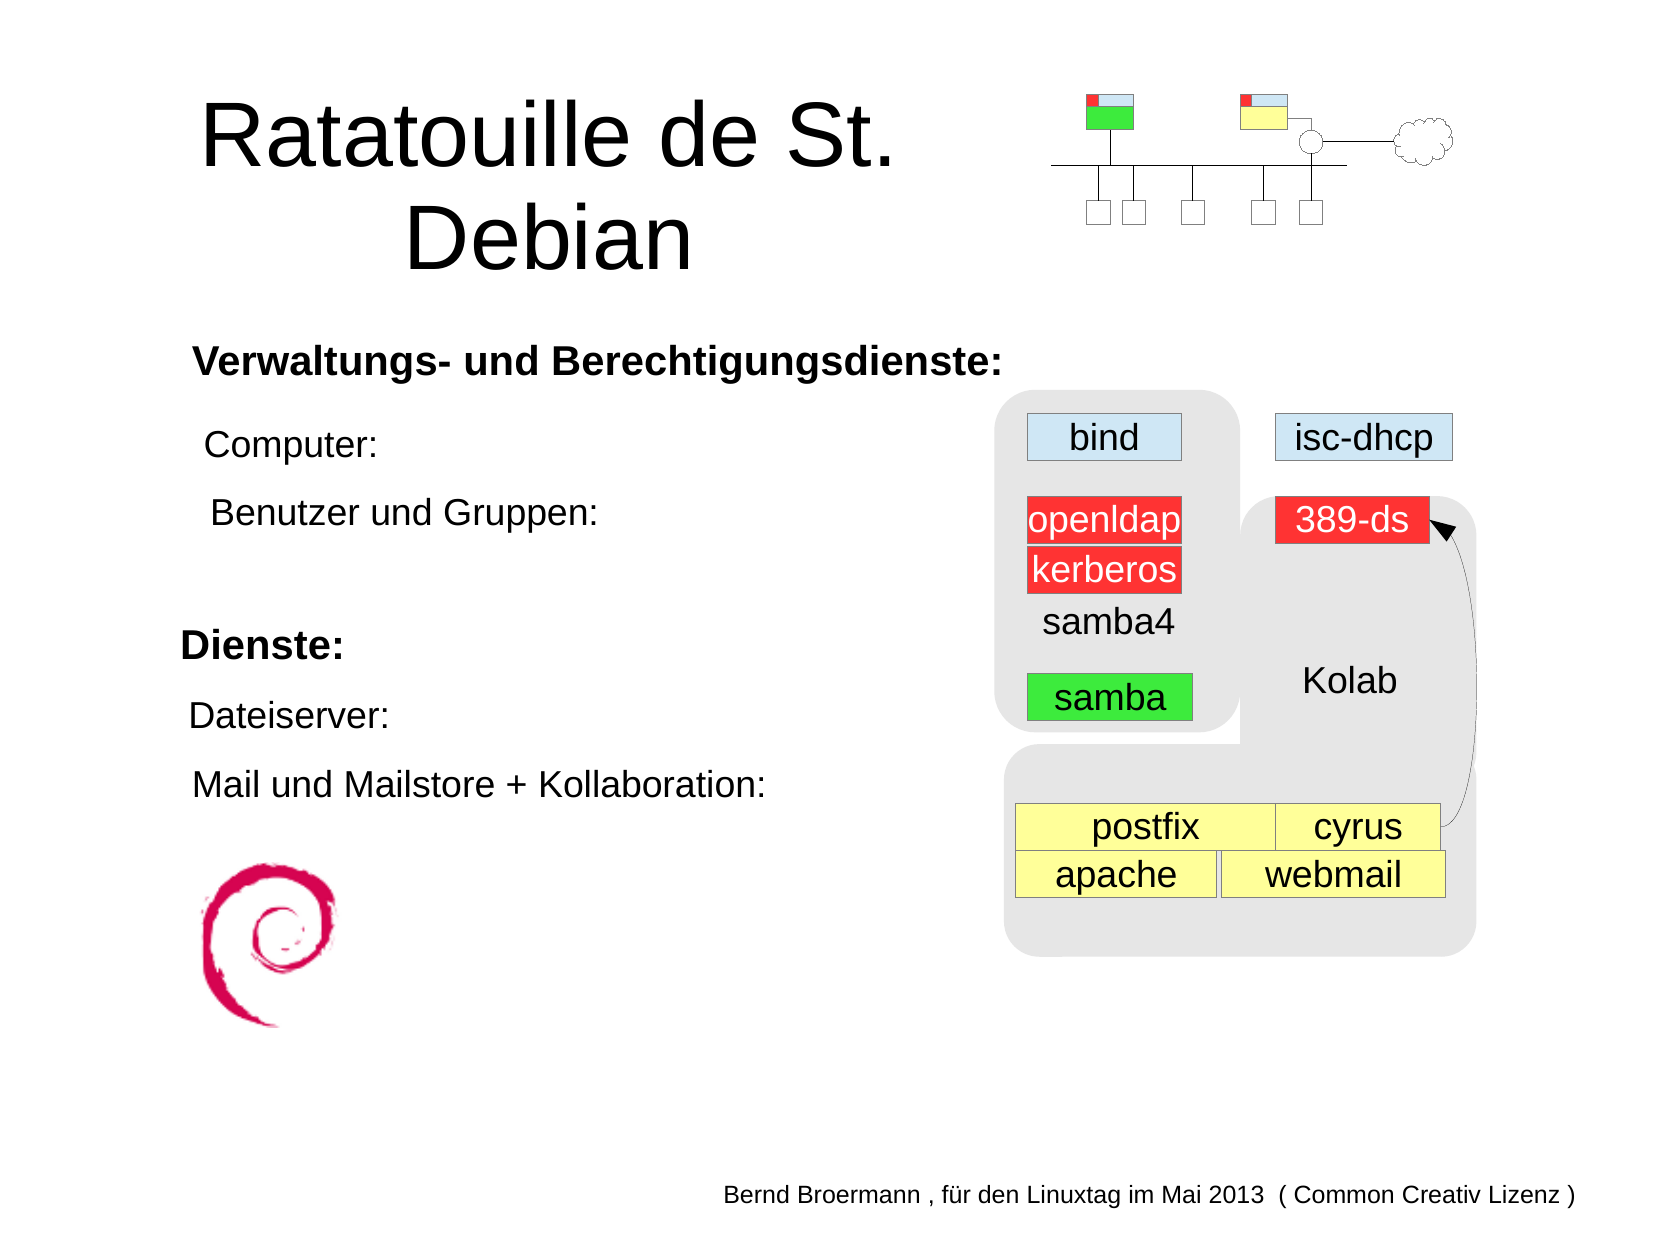

# Ratatouille de St. Debian
Verwaltungs- und Berechtigungsdienste:
DNS
bind
isc-dhcp
Computer:
Benutzer und Gruppen:
openldap
389-ds
kerberos
samba4
Dienste:
Kolab
samba
Dateiserver:
Mail und Mailstore + Kollaboration:
postfix
cyrus
apache
webmail
Bernd Broermann , für den Linuxtag im Mai 2013 ( Common Creativ Lizenz )